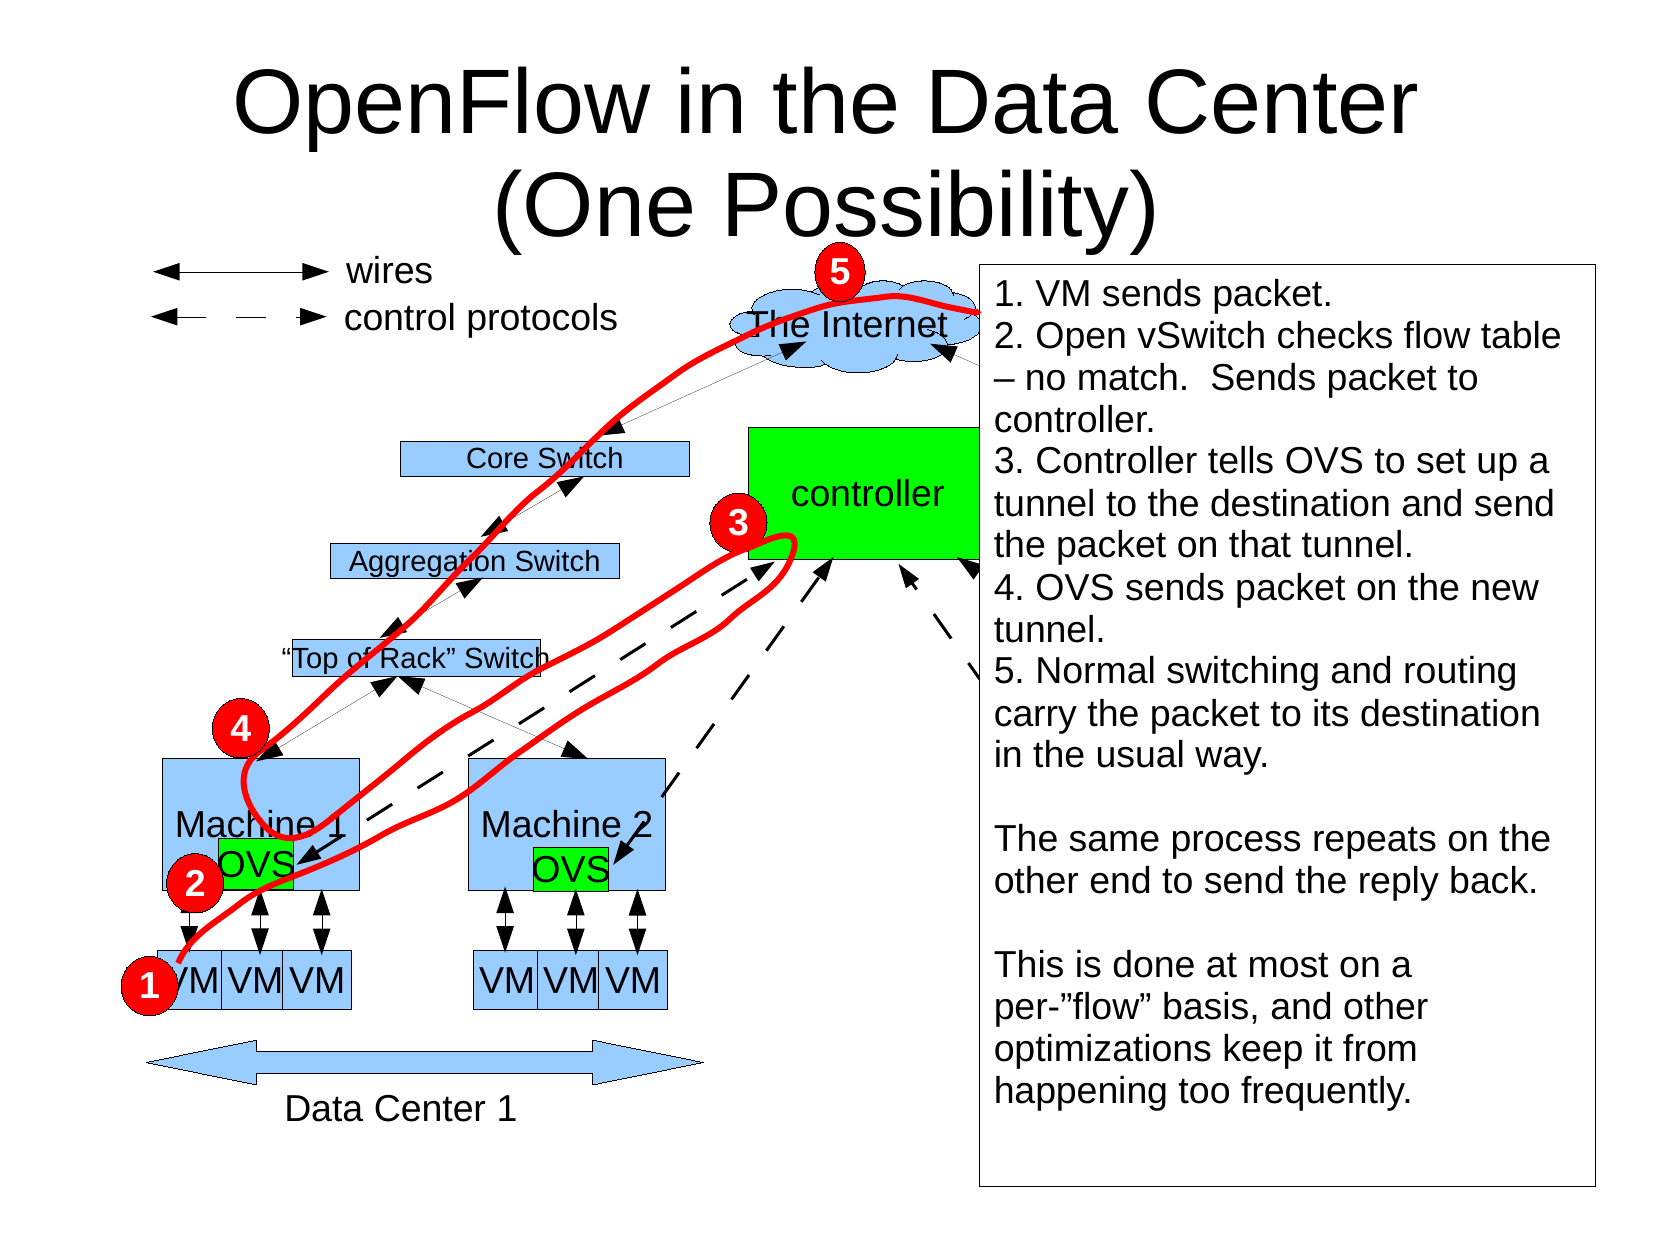

# OpenFlow in the Data Center (One Possibility)
wires
5
1. VM sends packet.
2. Open vSwitch checks flow table – no match. Sends packet to controller.
3. Controller tells OVS to set up a tunnel to the destination and send the packet on that tunnel.
4. OVS sends packet on the new tunnel.
5. Normal switching and routing carry the packet to its destination in the usual way.
The same process repeats on the other end to send the reply back.
This is done at most on a per-”flow” basis, and other optimizations keep it from happening too frequently.
The Internet
control protocols
controller
Core Switch
Core Switch
3
Aggregation Switch
Aggregation Switch
“Top of Rack” Switch
“Top of Rack” Switch
4
Machine 1
Machine 3
Machine 2
Machine 4
OVS
OVS
OVS
OVS
2
VM
VM
VM
VM
VM
VM
VM
VM
VM
VM
VM
VM
1
Data Center 1
Data Center 2